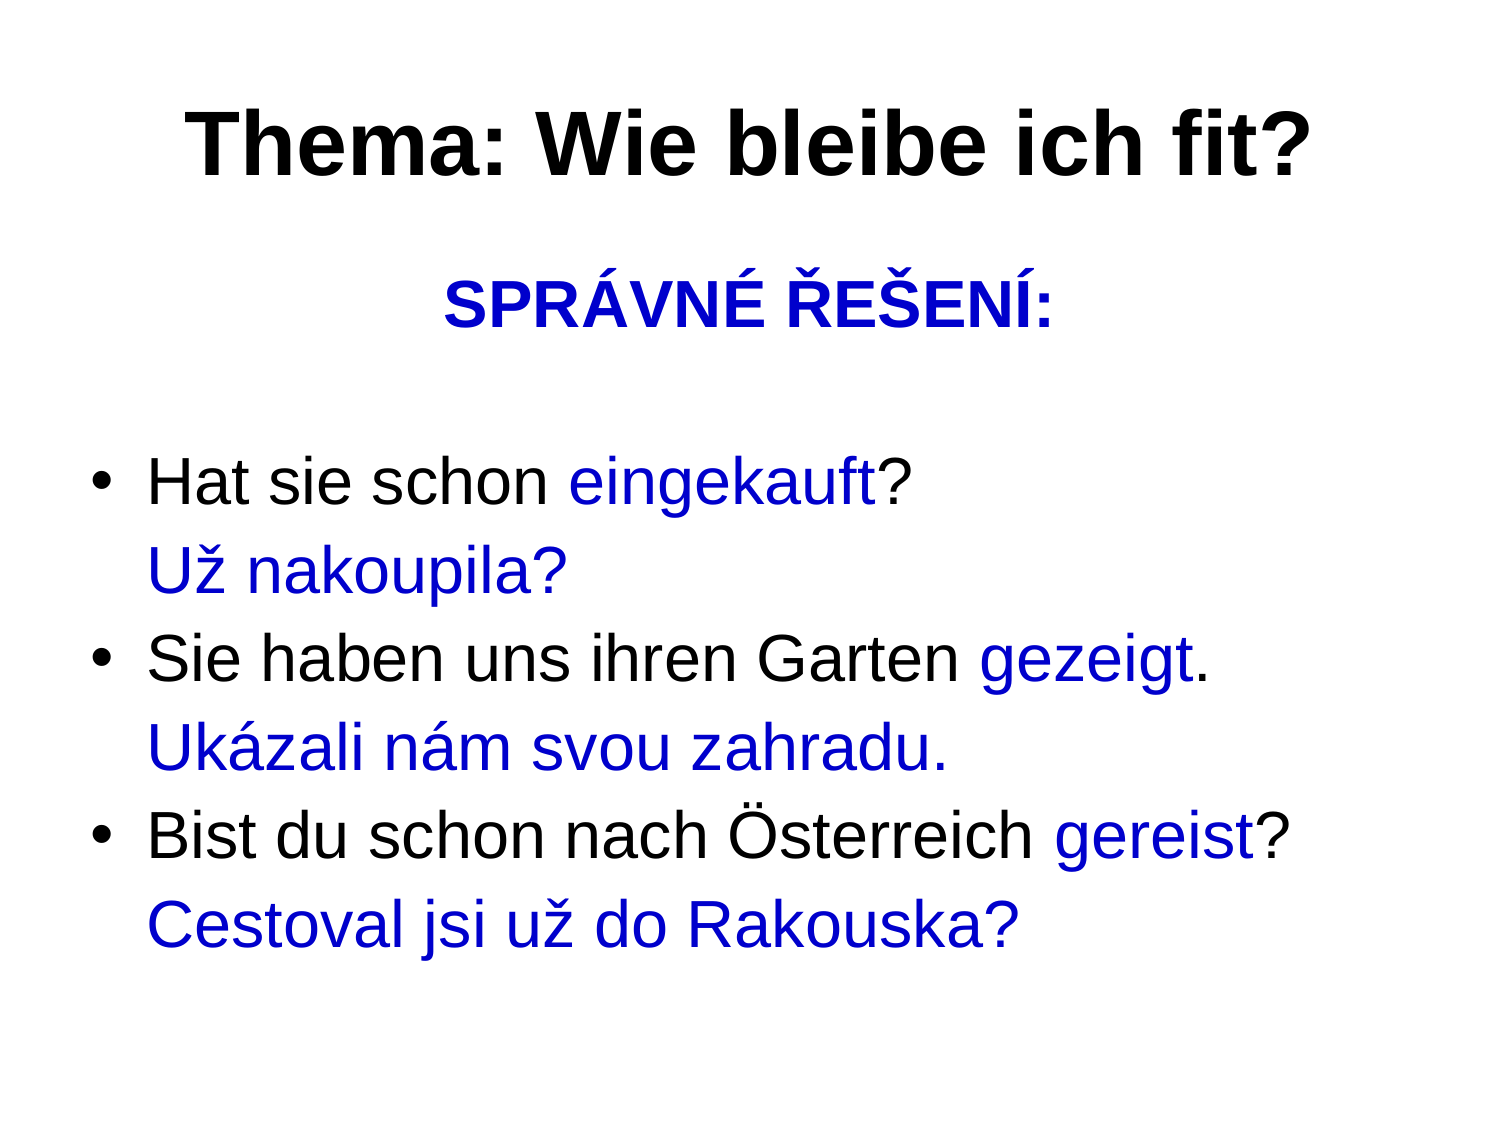

# Thema: Wie bleibe ich fit?
SPRÁVNÉ ŘEŠENÍ:
Hat sie schon eingekauft?
	Už nakoupila?
Sie haben uns ihren Garten gezeigt.
	Ukázali nám svou zahradu.
Bist du schon nach Österreich gereist?
	Cestoval jsi už do Rakouska?